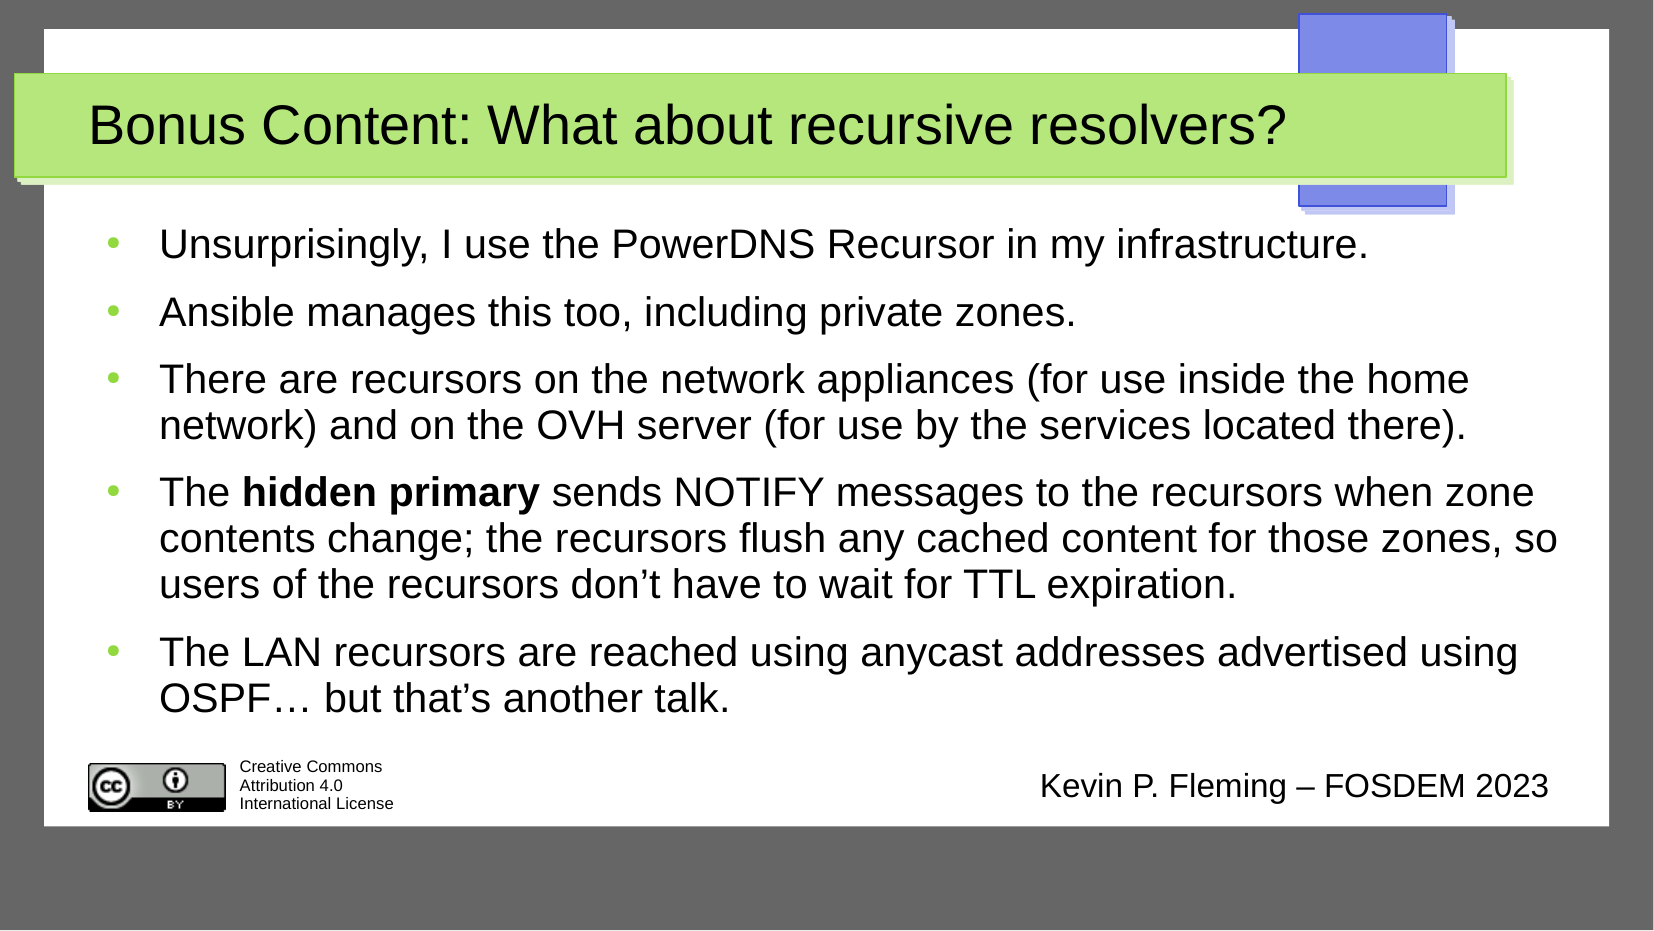

# Bonus Content: What about recursive resolvers?
Unsurprisingly, I use the PowerDNS Recursor in my infrastructure.
Ansible manages this too, including private zones.
There are recursors on the network appliances (for use inside the home network) and on the OVH server (for use by the services located there).
The hidden primary sends NOTIFY messages to the recursors when zone contents change; the recursors flush any cached content for those zones, so users of the recursors don’t have to wait for TTL expiration.
The LAN recursors are reached using anycast addresses advertised using OSPF… but that’s another talk.